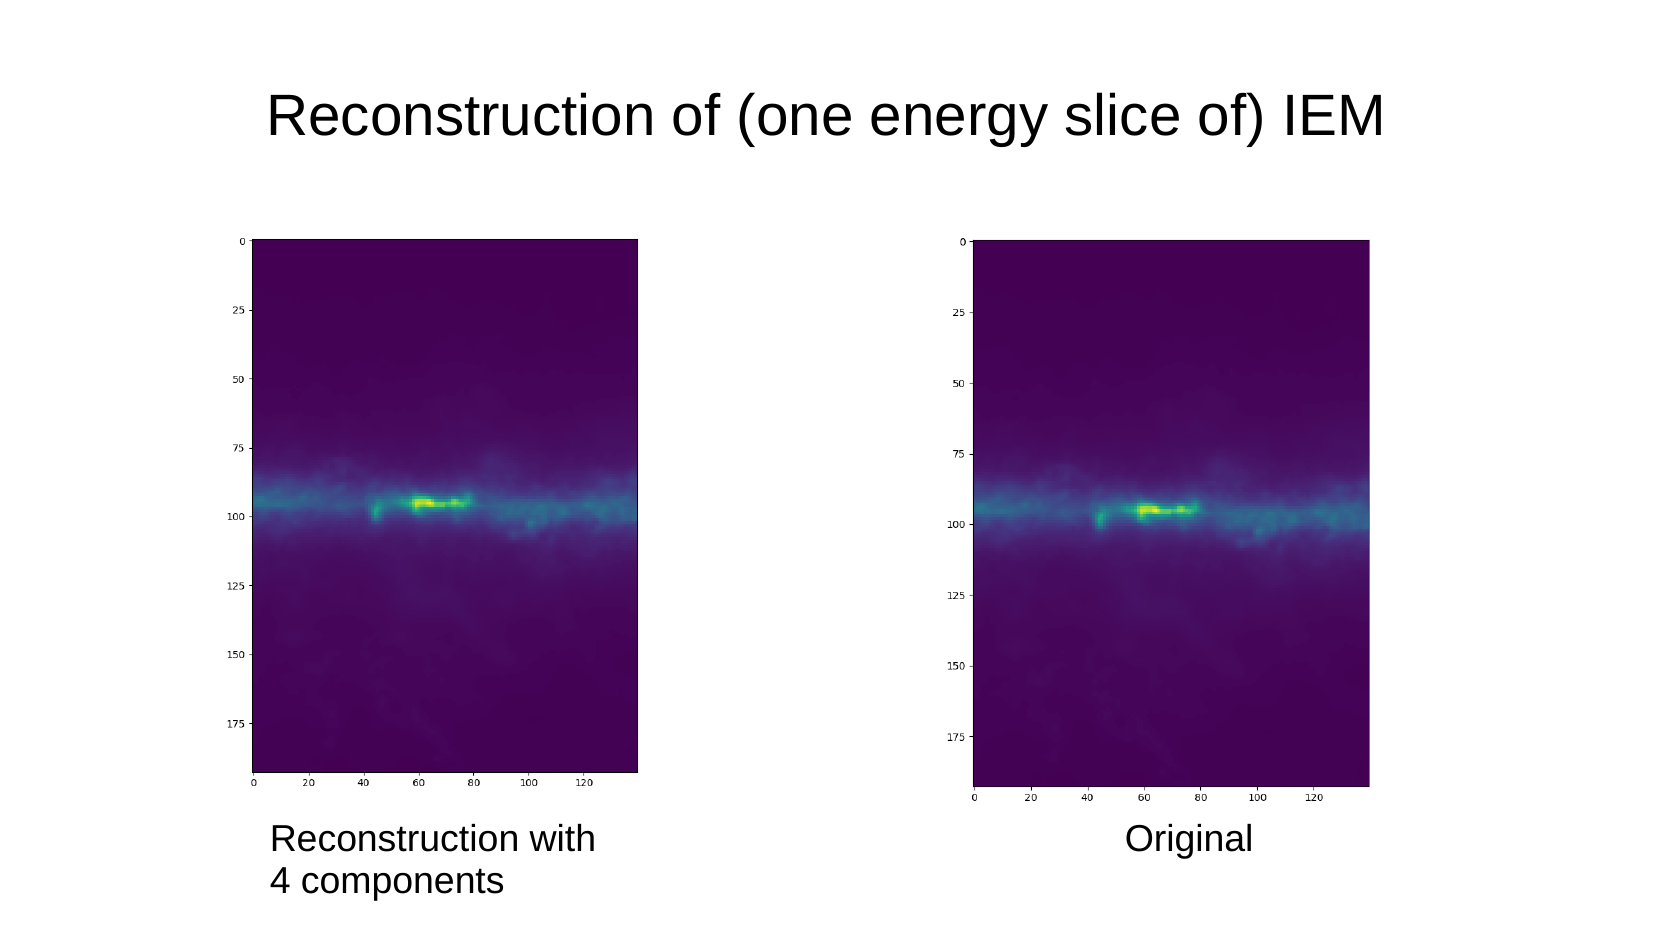

# Reconstruction of (one energy slice of) IEM
Reconstruction with 4 components
Original